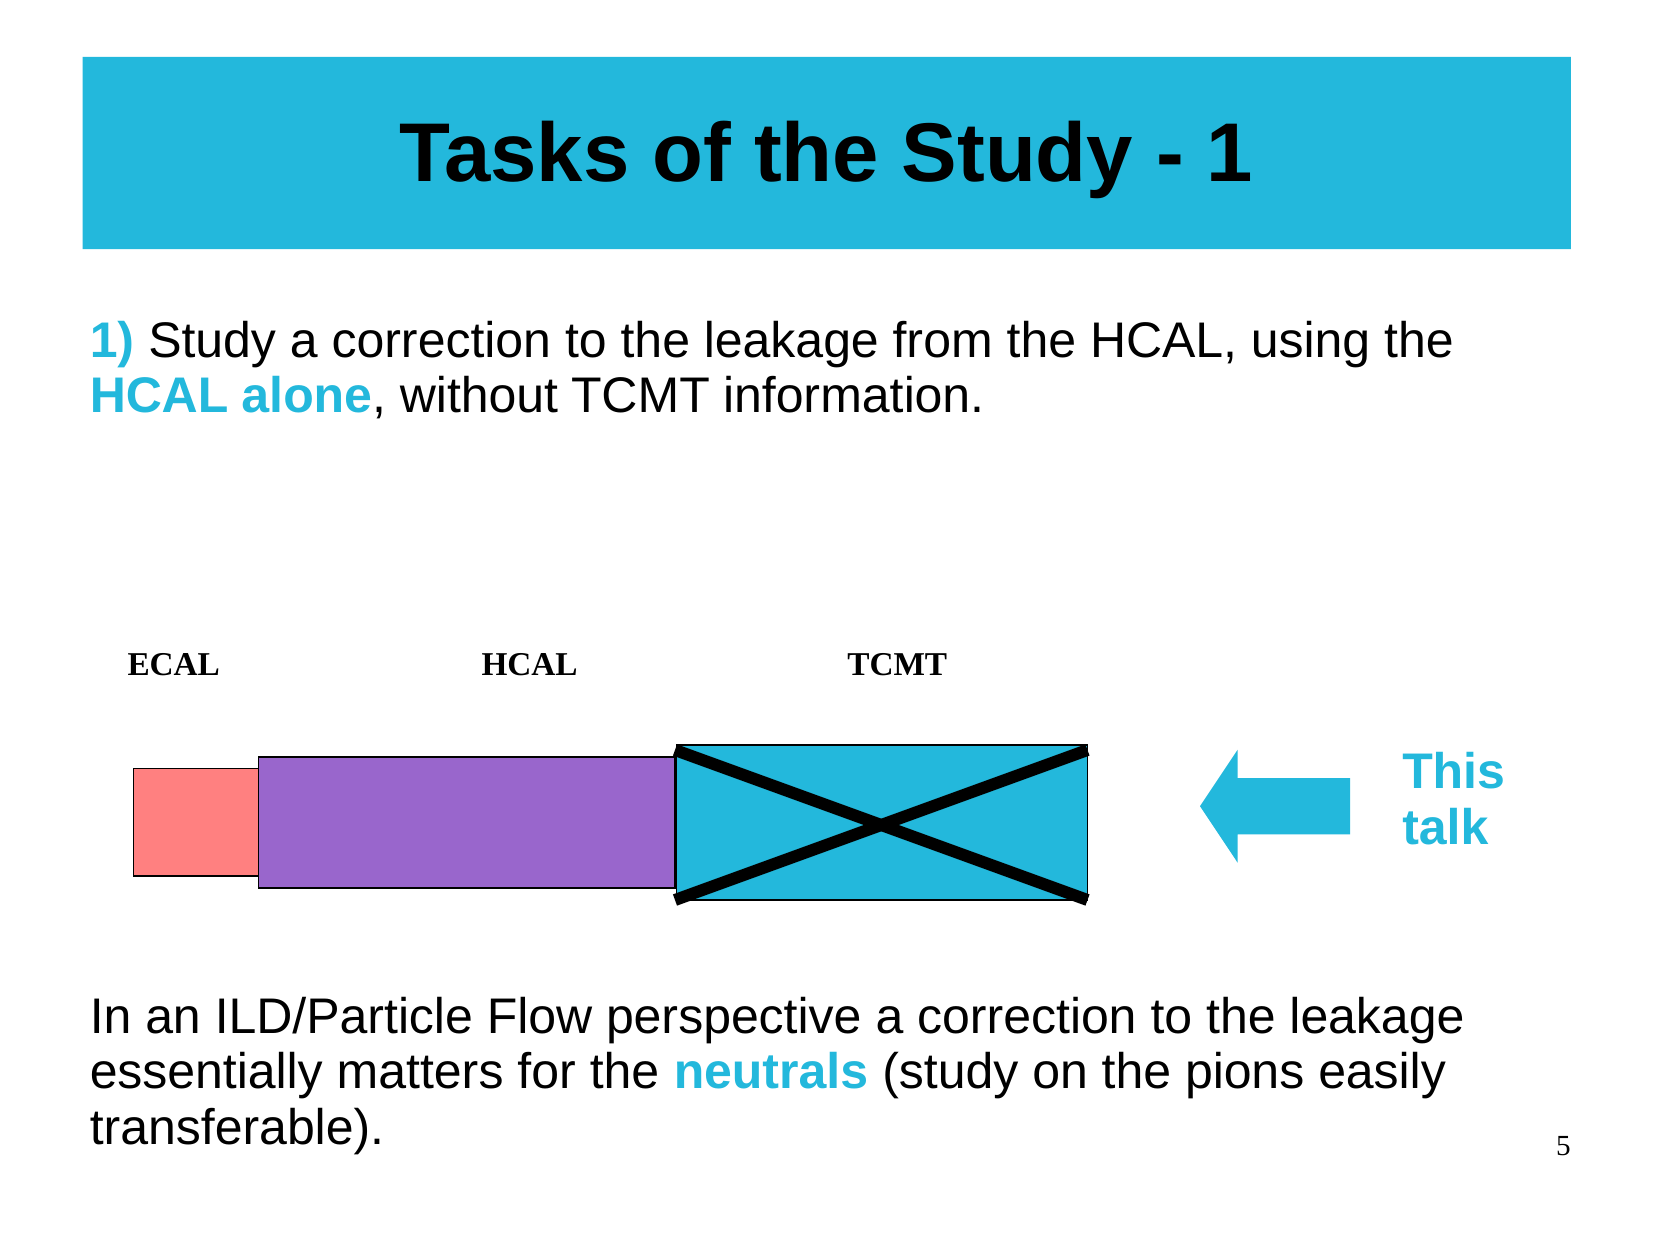

# Tasks of the Study - 1
1) Study a correction to the leakage from the HCAL, using the HCAL alone, without TCMT information.
ECAL HCAL TCMT
This talk
In an ILD/Particle Flow perspective a correction to the leakage essentially matters for the neutrals (study on the pions easily transferable).
5